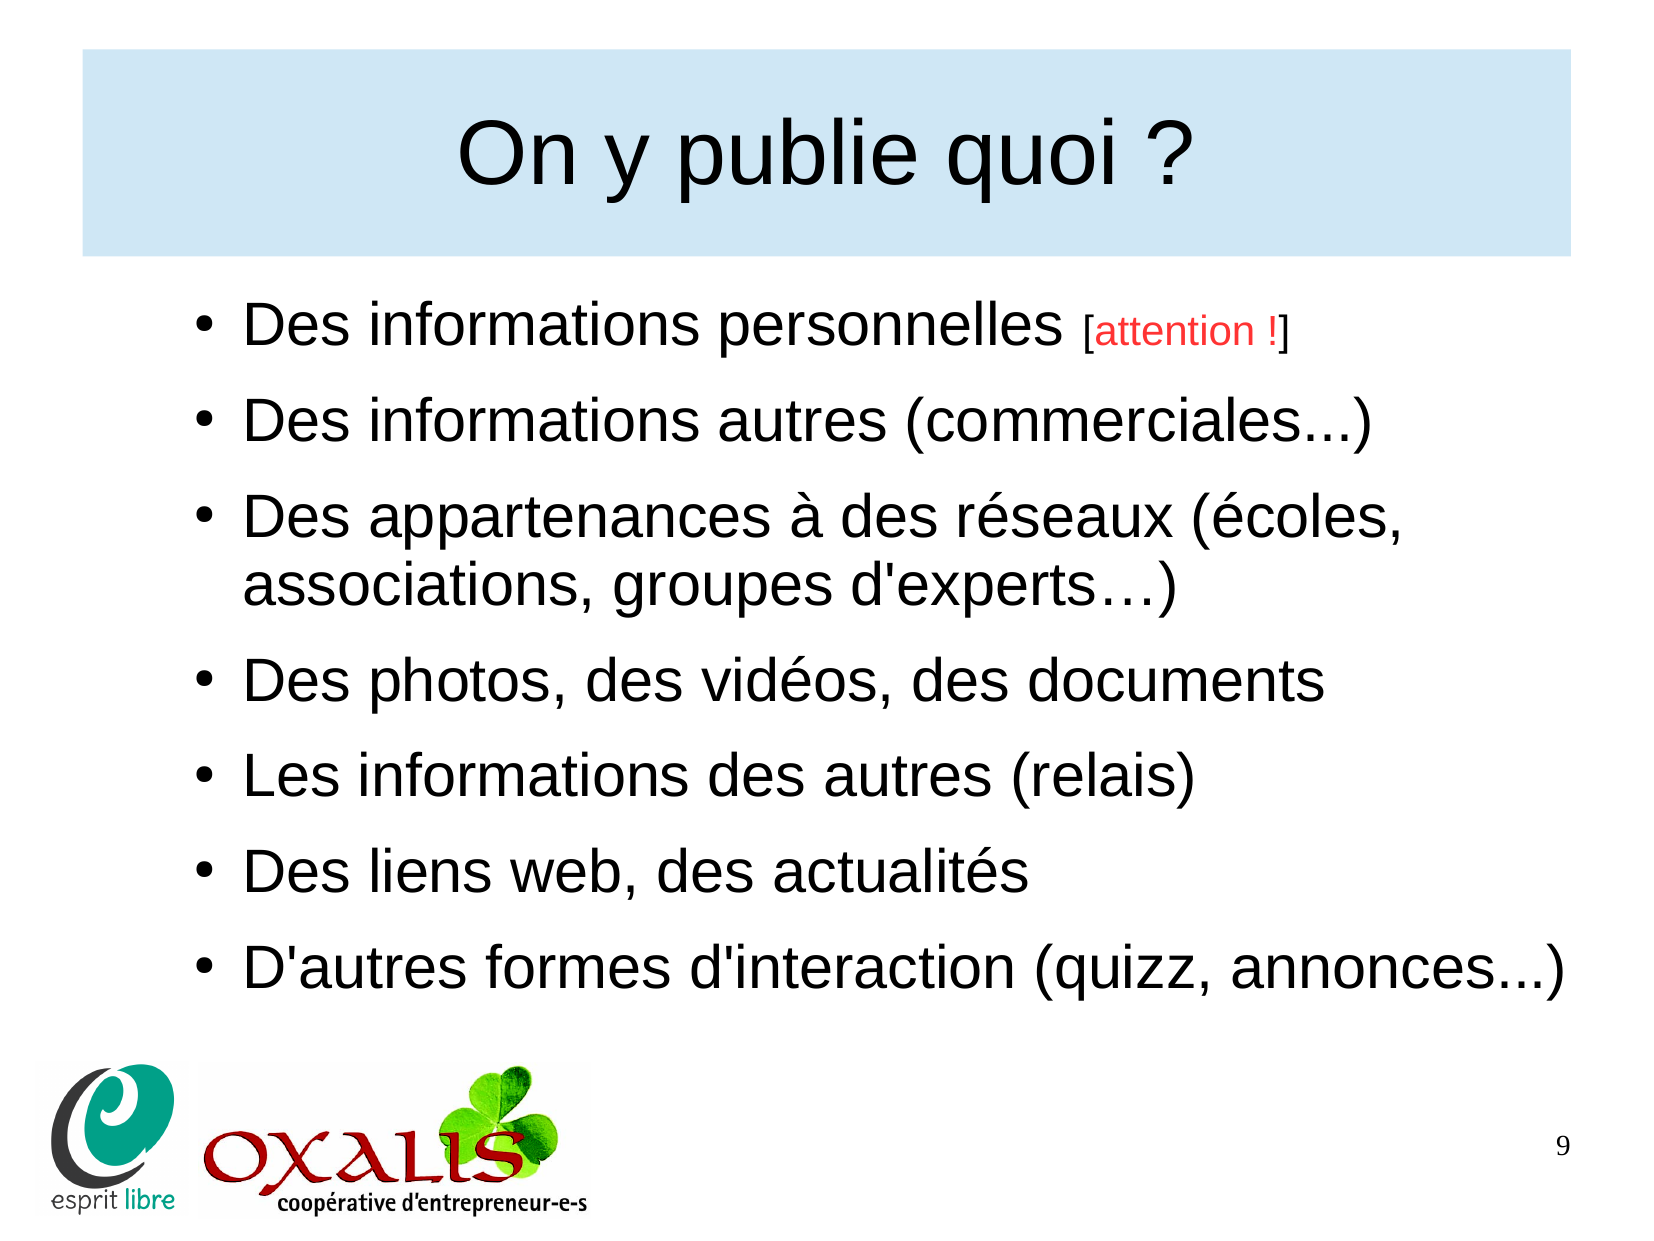

# On y publie quoi ?
Des informations personnelles [attention !]
Des informations autres (commerciales...)
Des appartenances à des réseaux (écoles, associations, groupes d'experts…)
Des photos, des vidéos, des documents
Les informations des autres (relais)
Des liens web, des actualités
D'autres formes d'interaction (quizz, annonces...)
9